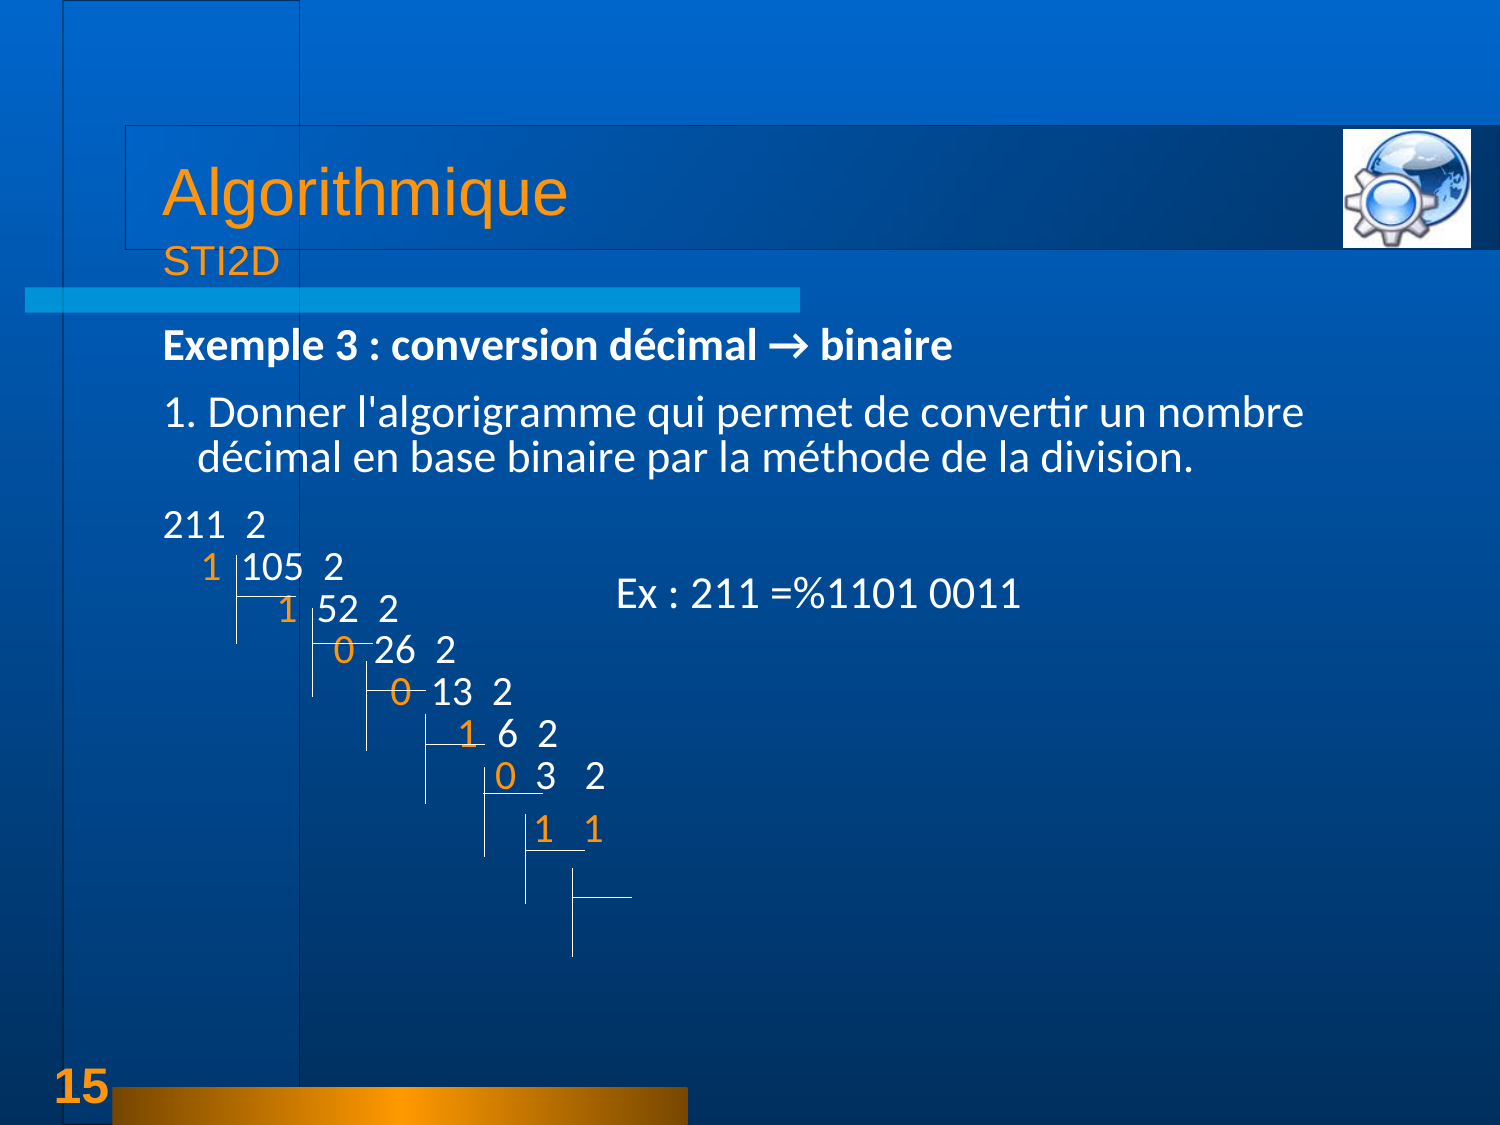

Exemple 3 : conversion décimal → binaire
 Donner l'algorigramme qui permet de convertir un nombre
décimal en base binaire par la méthode de la division.
211 2
 1 105 2
 1 52 2
 0 26 2
 0 13 2
 1 6 2
 0 3 2
 1 1
 Ex : 211 =%1101 0011